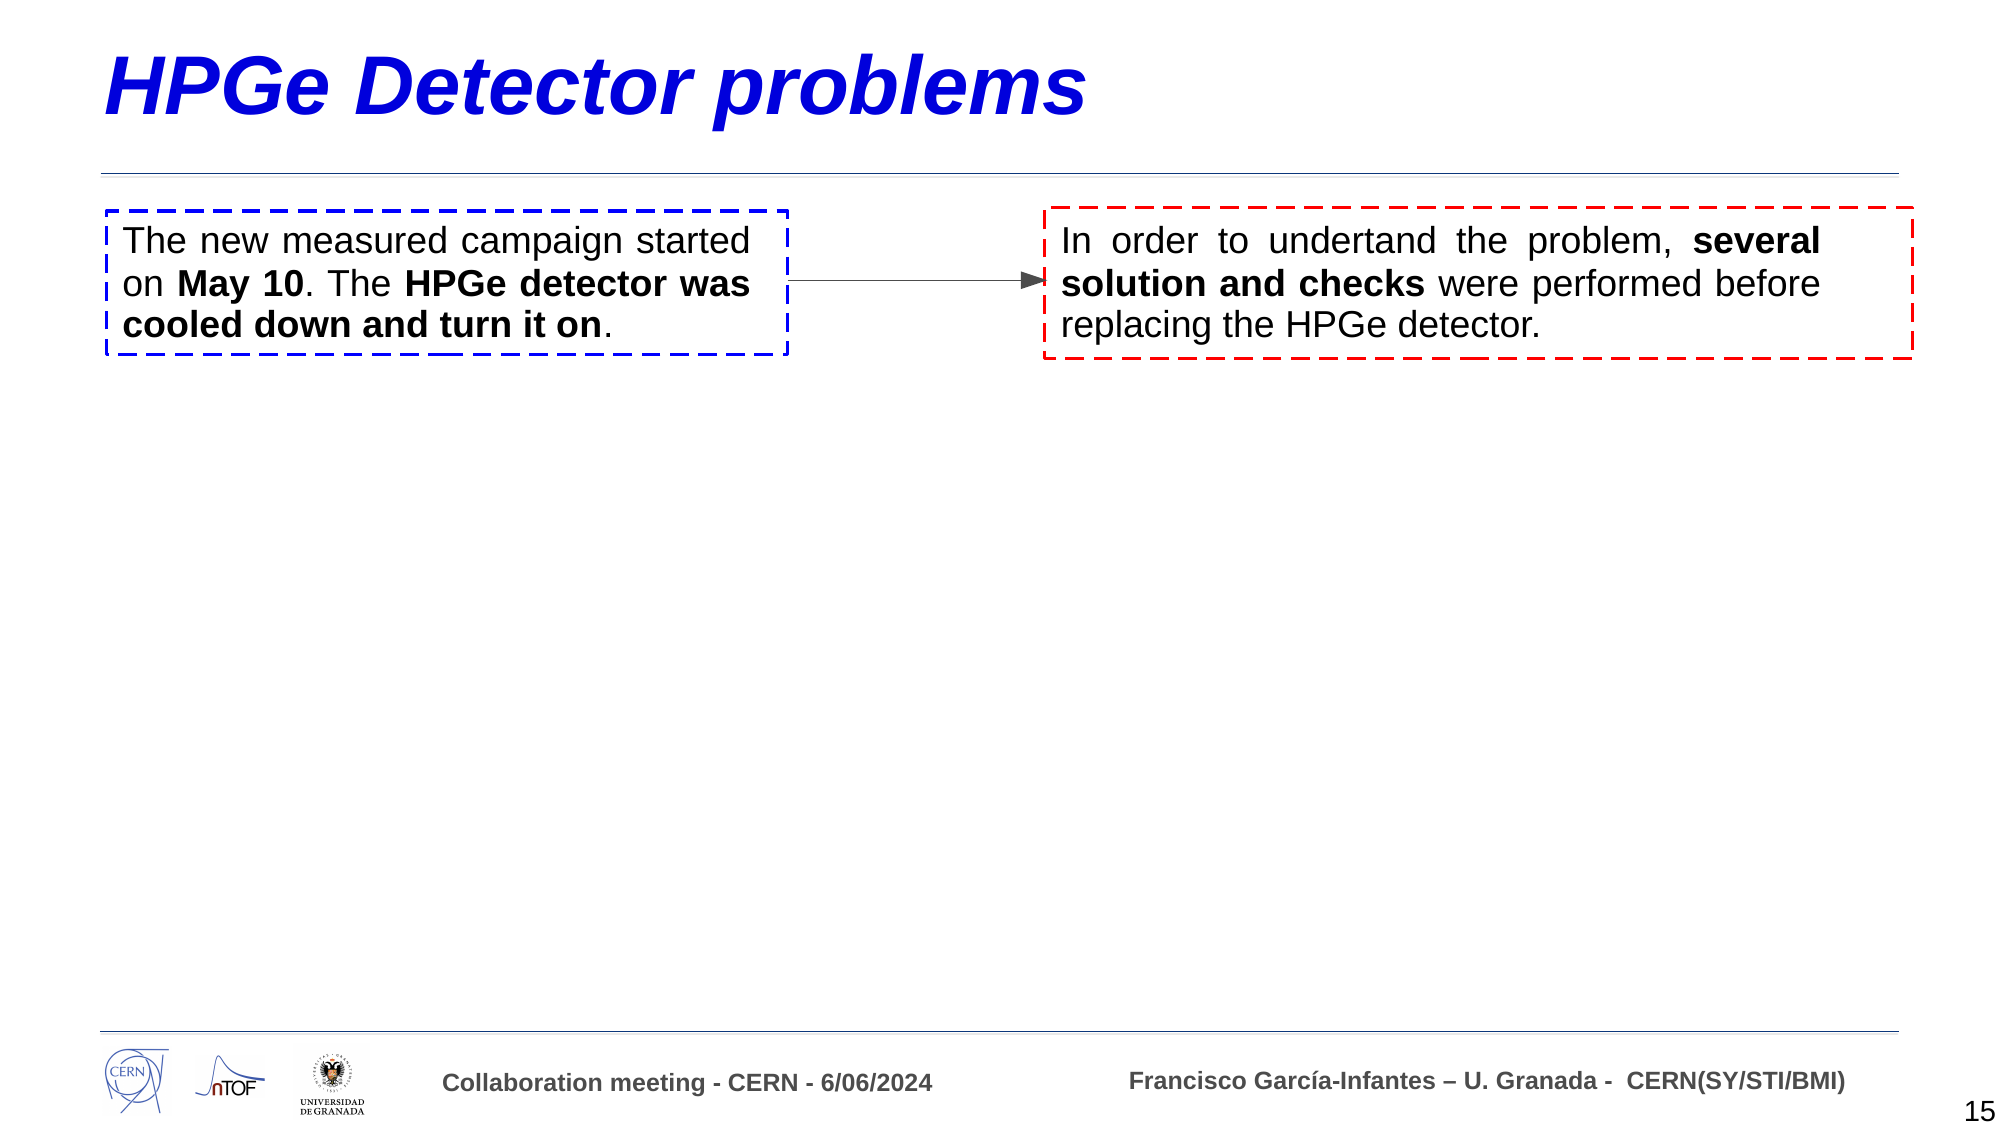

HPGe Detector problems
In order to undertand the problem, several solution and checks were performed before replacing the HPGe detector.
The new measured campaign started on May 10. The HPGe detector was cooled down and turn it on.
Francisco García-Infantes – U. Granada - CERN(SY/STI/BMI)
Collaboration meeting - CERN - 6/06/2024
15